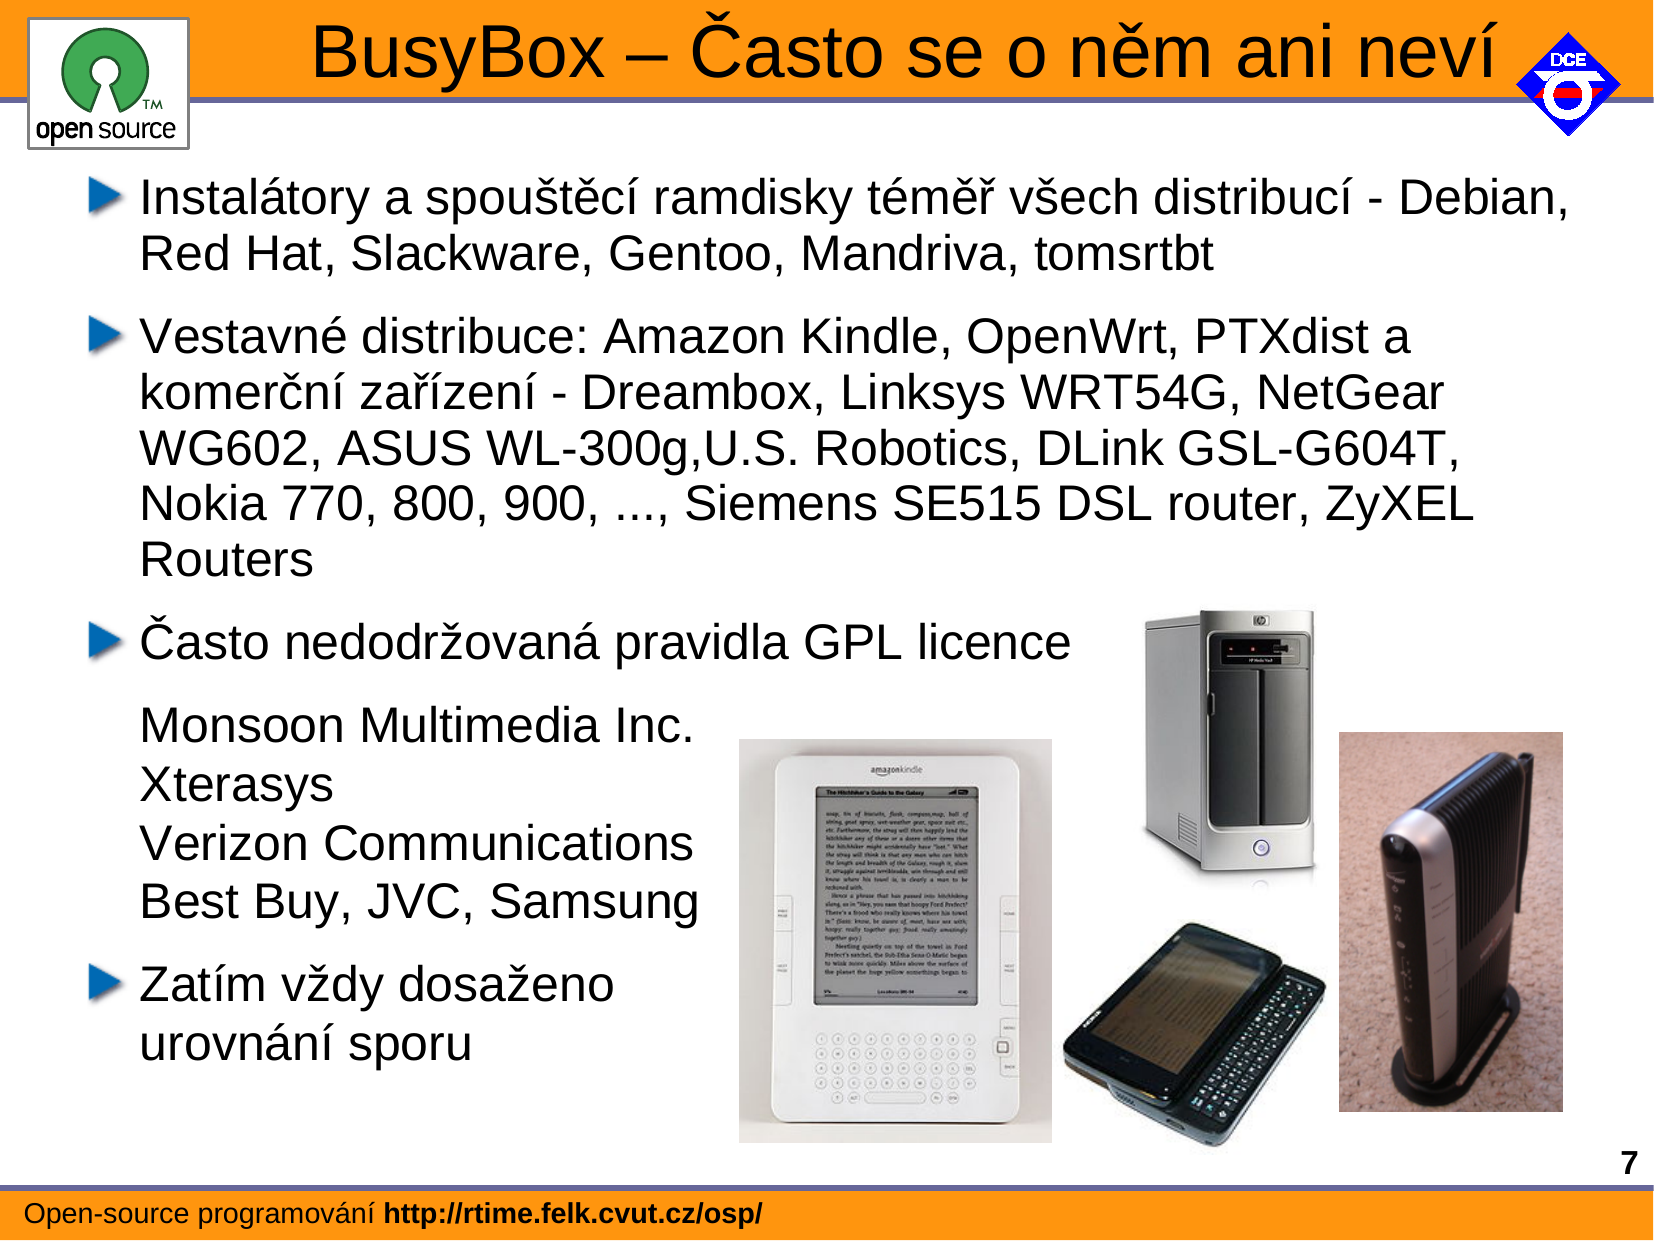

# BusyBox – Často se o něm ani neví
Instalátory a spouštěcí ramdisky téměř všech distribucí - Debian, Red Hat, Slackware, Gentoo, Mandriva, tomsrtbt
Vestavné distribuce: Amazon Kindle, OpenWrt, PTXdist a komerční zařízení - Dreambox, Linksys WRT54G, NetGear WG602, ASUS WL-300g,U.S. Robotics, DLink GSL-G604T, Nokia 770, 800, 900, ..., Siemens SE515 DSL router, ZyXEL Routers
Často nedodržovaná pravidla GPL licence
Monsoon Multimedia Inc.
Xterasys
Verizon Communications
Best Buy, JVC, Samsung
Zatím vždy dosaženo
urovnání sporu